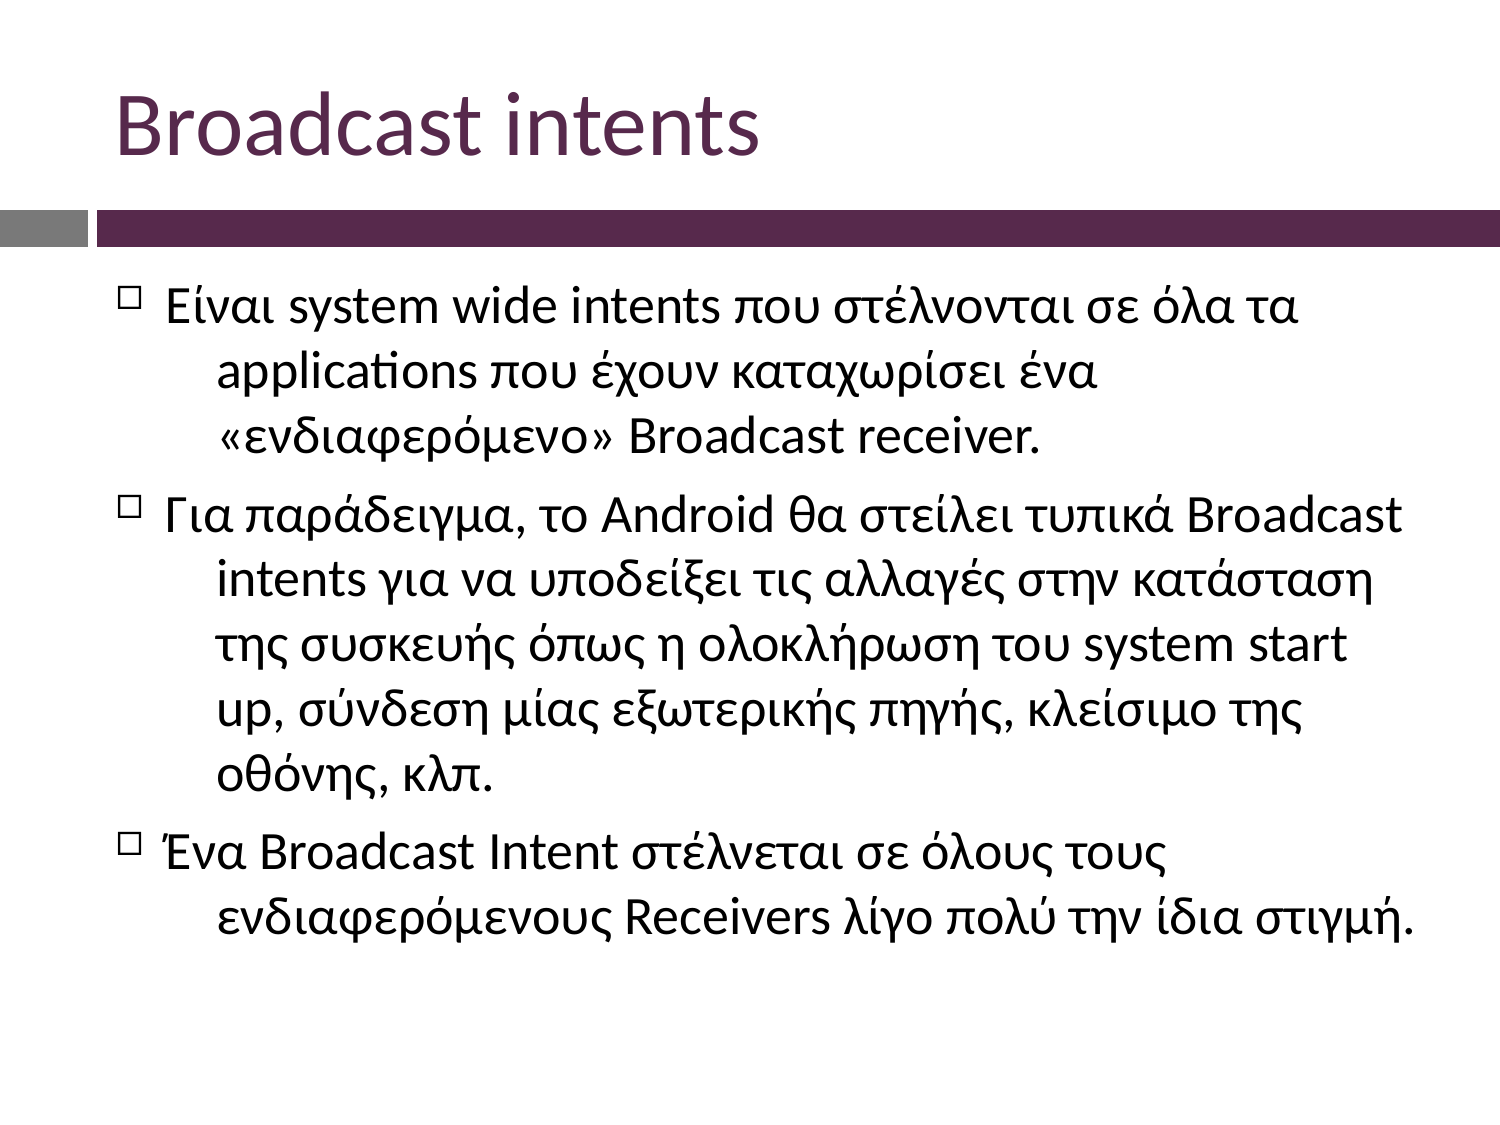

Broadcast intents
# Είναι system wide intents που στέλνονται σε όλα τα applications που έχουν καταχωρίσει ένα «ενδιαφερόμενο» Broadcast receiver.
Για παράδειγμα, το Android θα στείλει τυπικά Broadcast intents για να υποδείξει τις αλλαγές στην κατάσταση της συσκευής όπως η ολοκλήρωση του system start up, σύνδεση μίας εξωτερικής πηγής, κλείσιμο της οθόνης, κλπ.
Ένα Broadcast Intent στέλνεται σε όλους τους ενδιαφερόμενους Receivers λίγο πολύ την ίδια στιγμή.